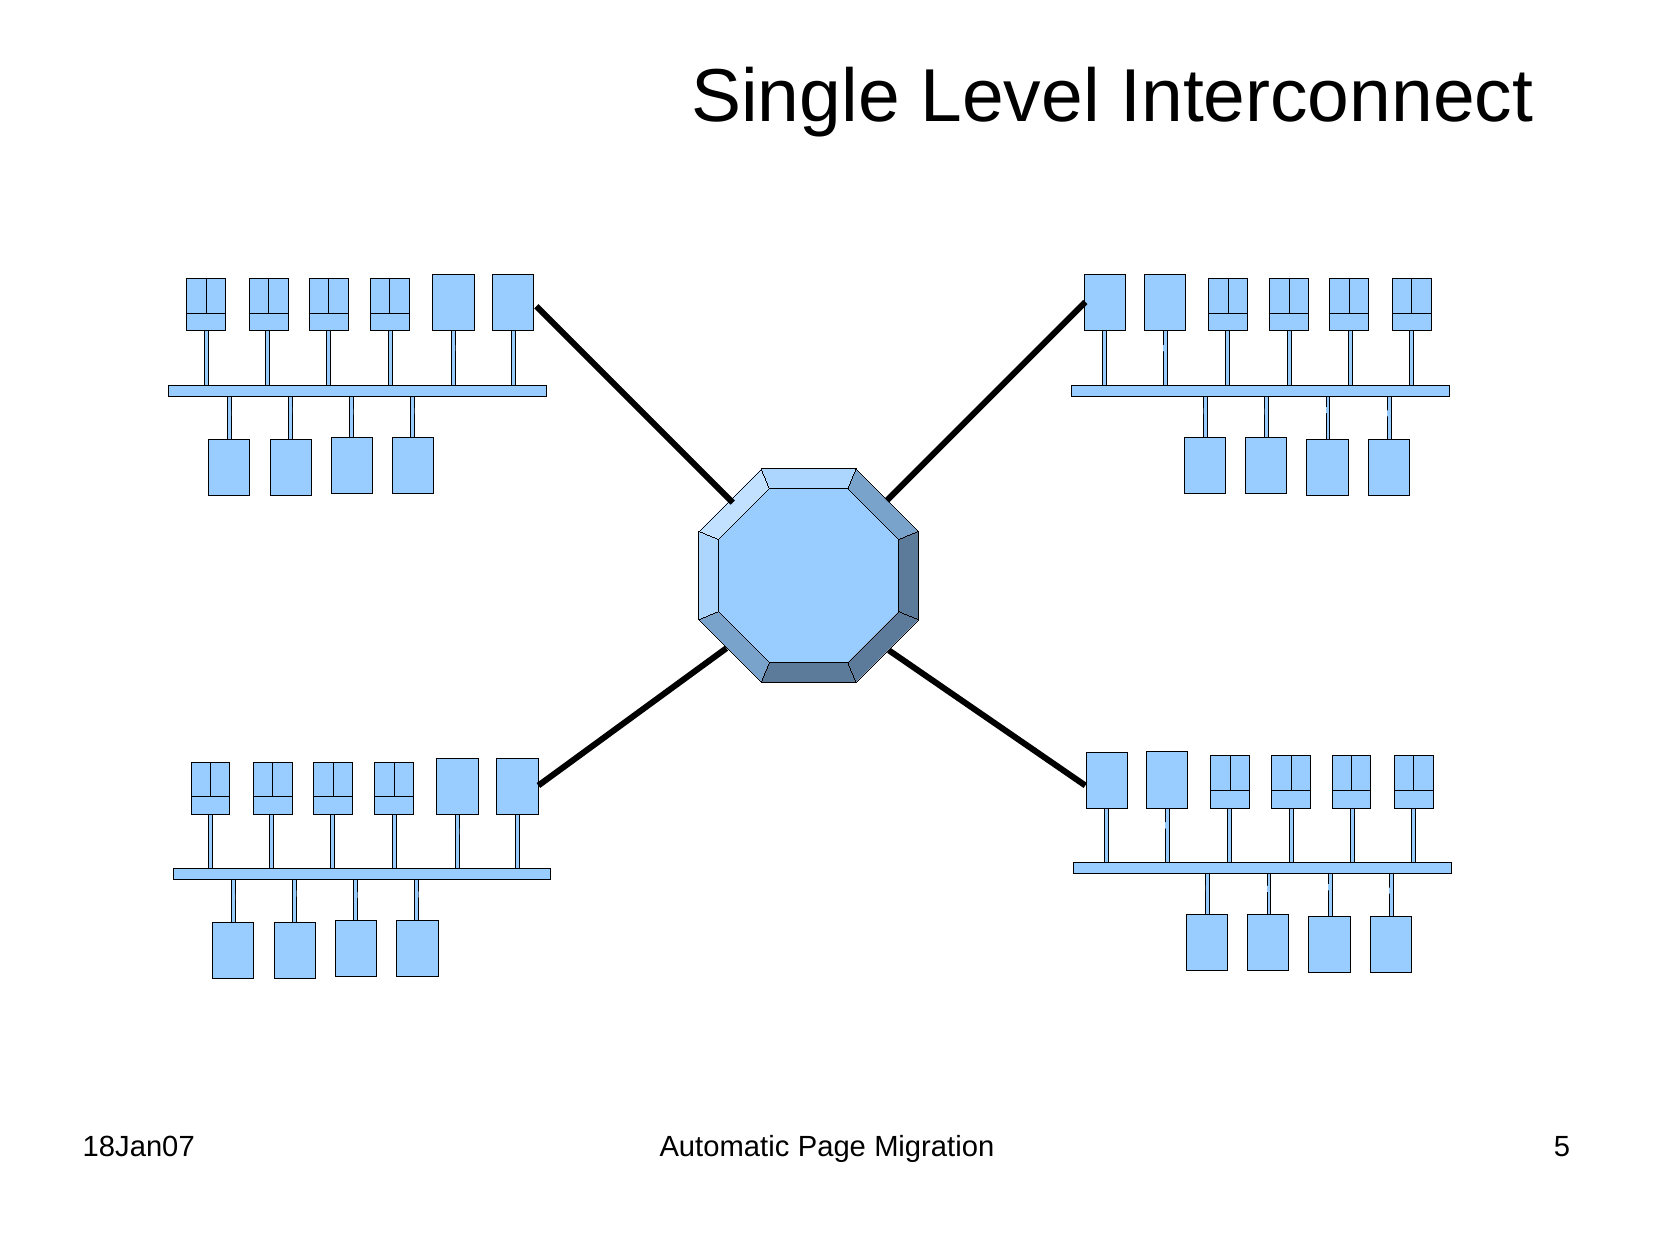

# Single Level Interconnect
18Jan07
Automatic Page Migration
5